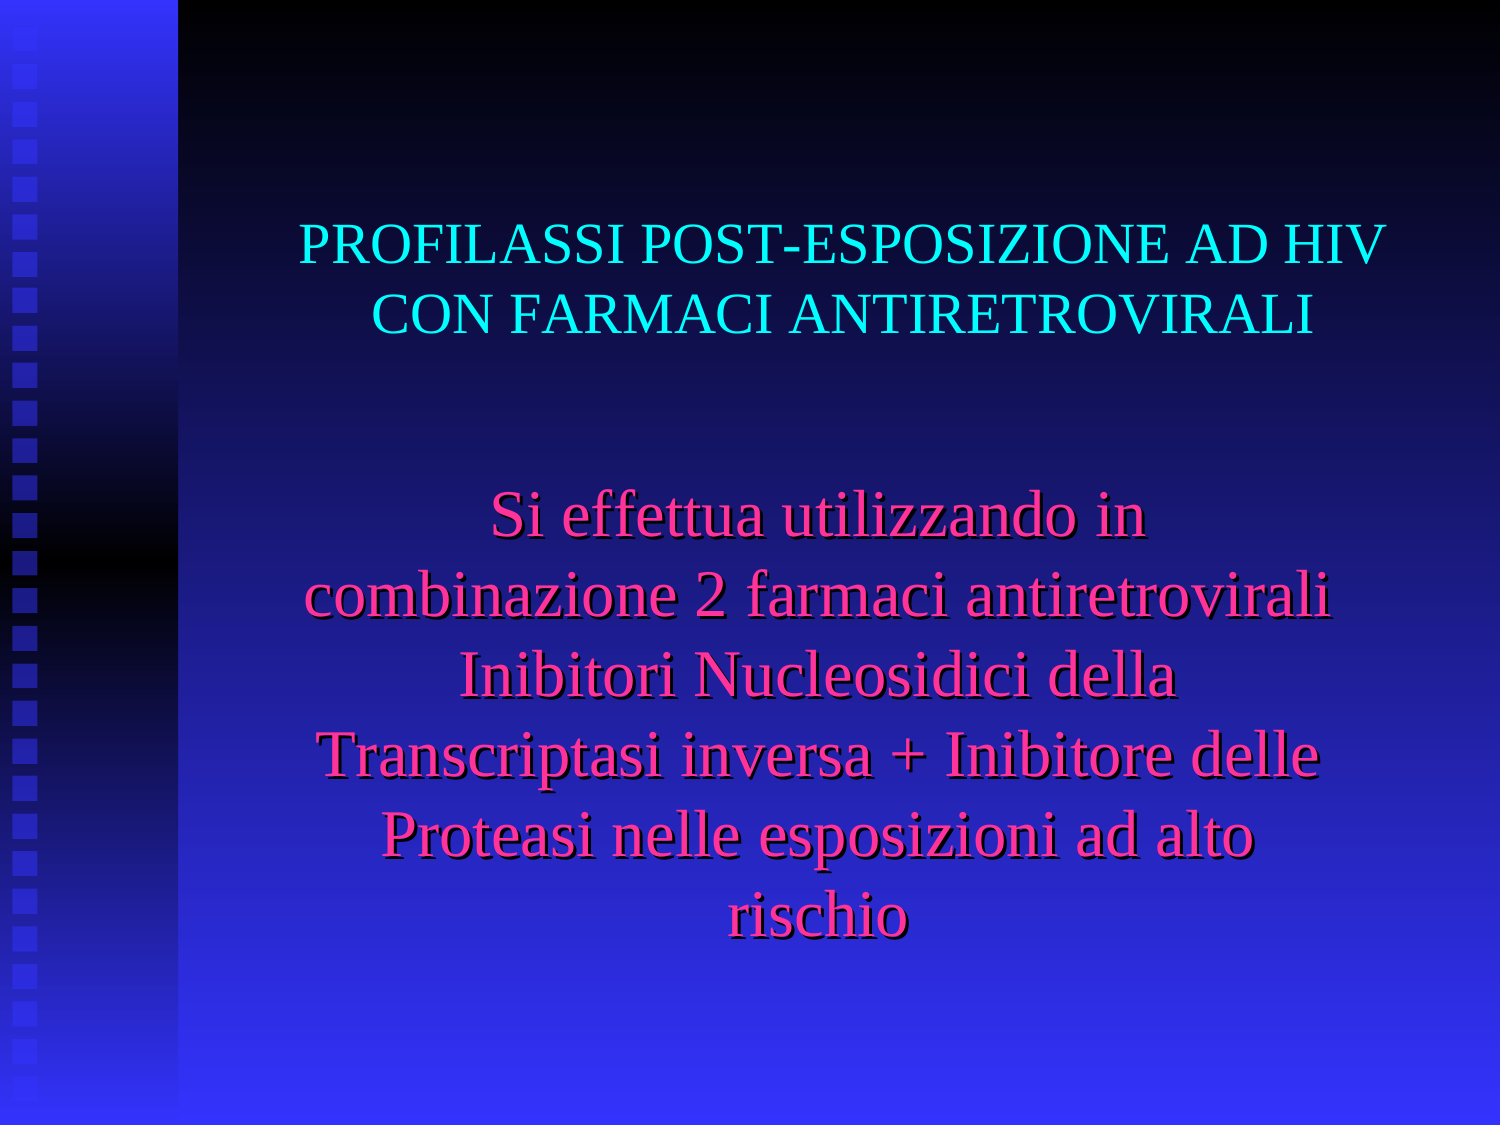

PROFILASSI POST-ESPOSIZIONE AD HIV
CON FARMACI ANTIRETROVIRALI
Si effettua utilizzando in combinazione 2 farmaci antiretrovirali Inibitori Nucleosidici della Transcriptasi inversa + Inibitore delle Proteasi nelle esposizioni ad alto rischio